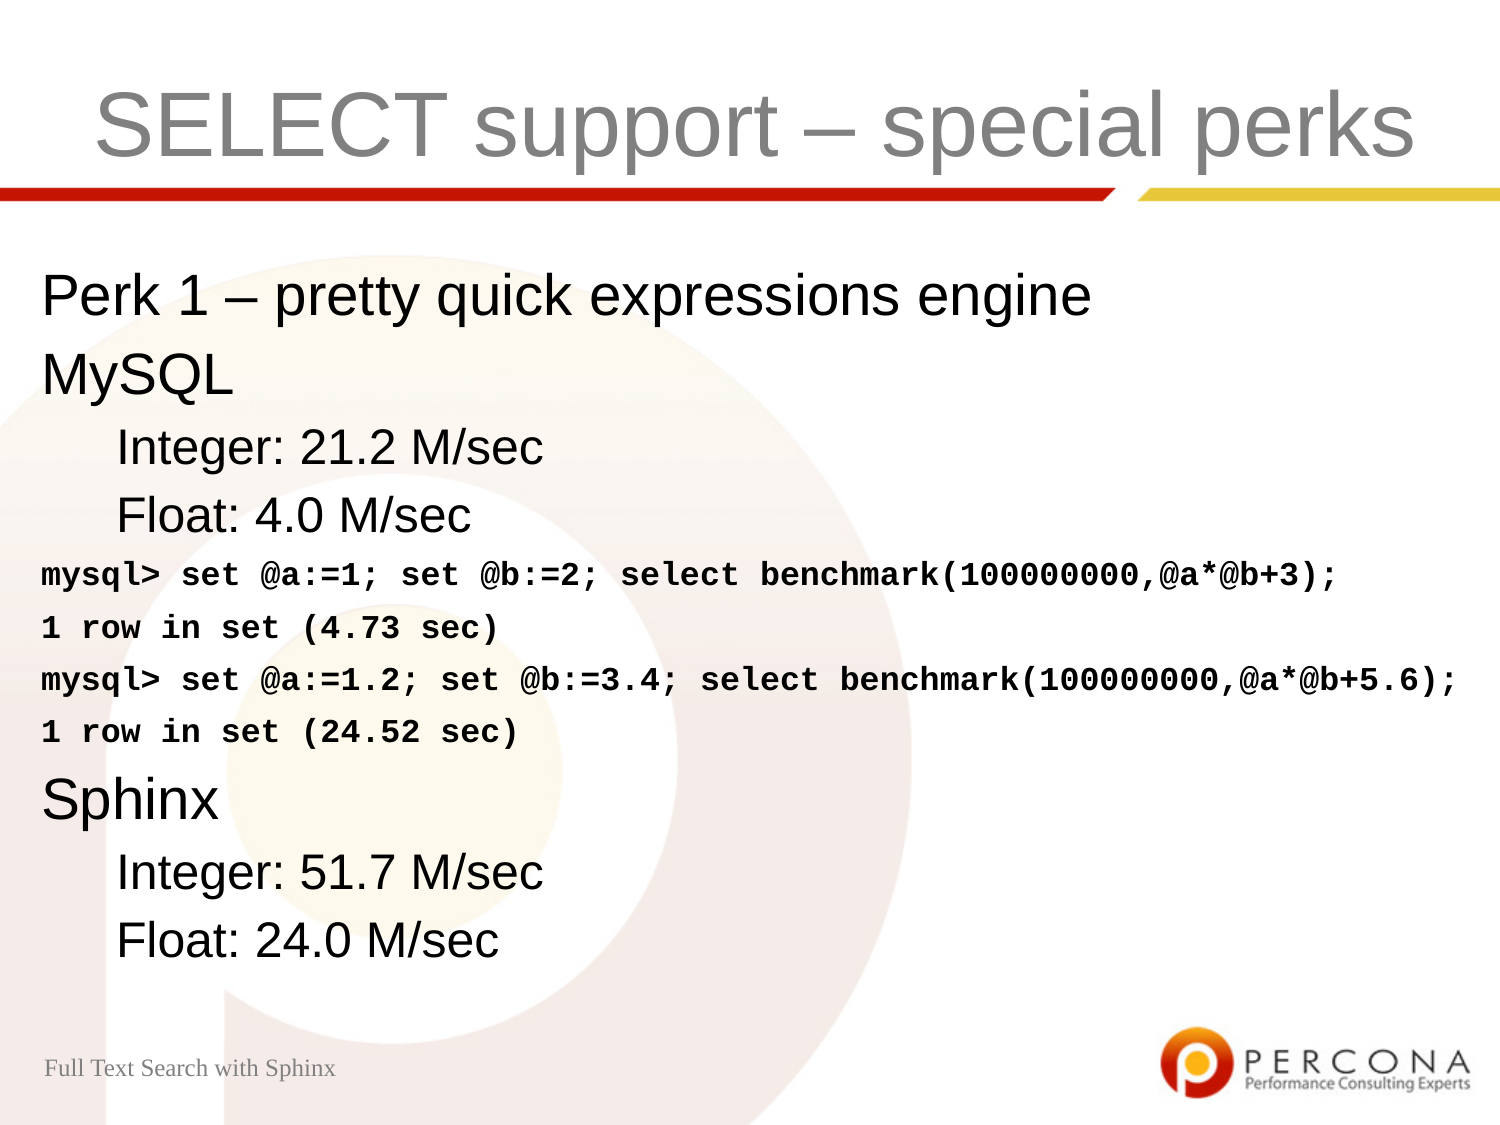

# SELECT support – special perks
Perk 1 – pretty quick expressions engine
MySQL
Integer: 21.2 M/sec
Float: 4.0 M/sec
mysql> set @a:=1; set @b:=2; select benchmark(100000000,@a*@b+3);
1 row in set (4.73 sec)
mysql> set @a:=1.2; set @b:=3.4; select benchmark(100000000,@a*@b+5.6);
1 row in set (24.52 sec)
Sphinx
Integer: 51.7 M/sec
Float: 24.0 M/sec